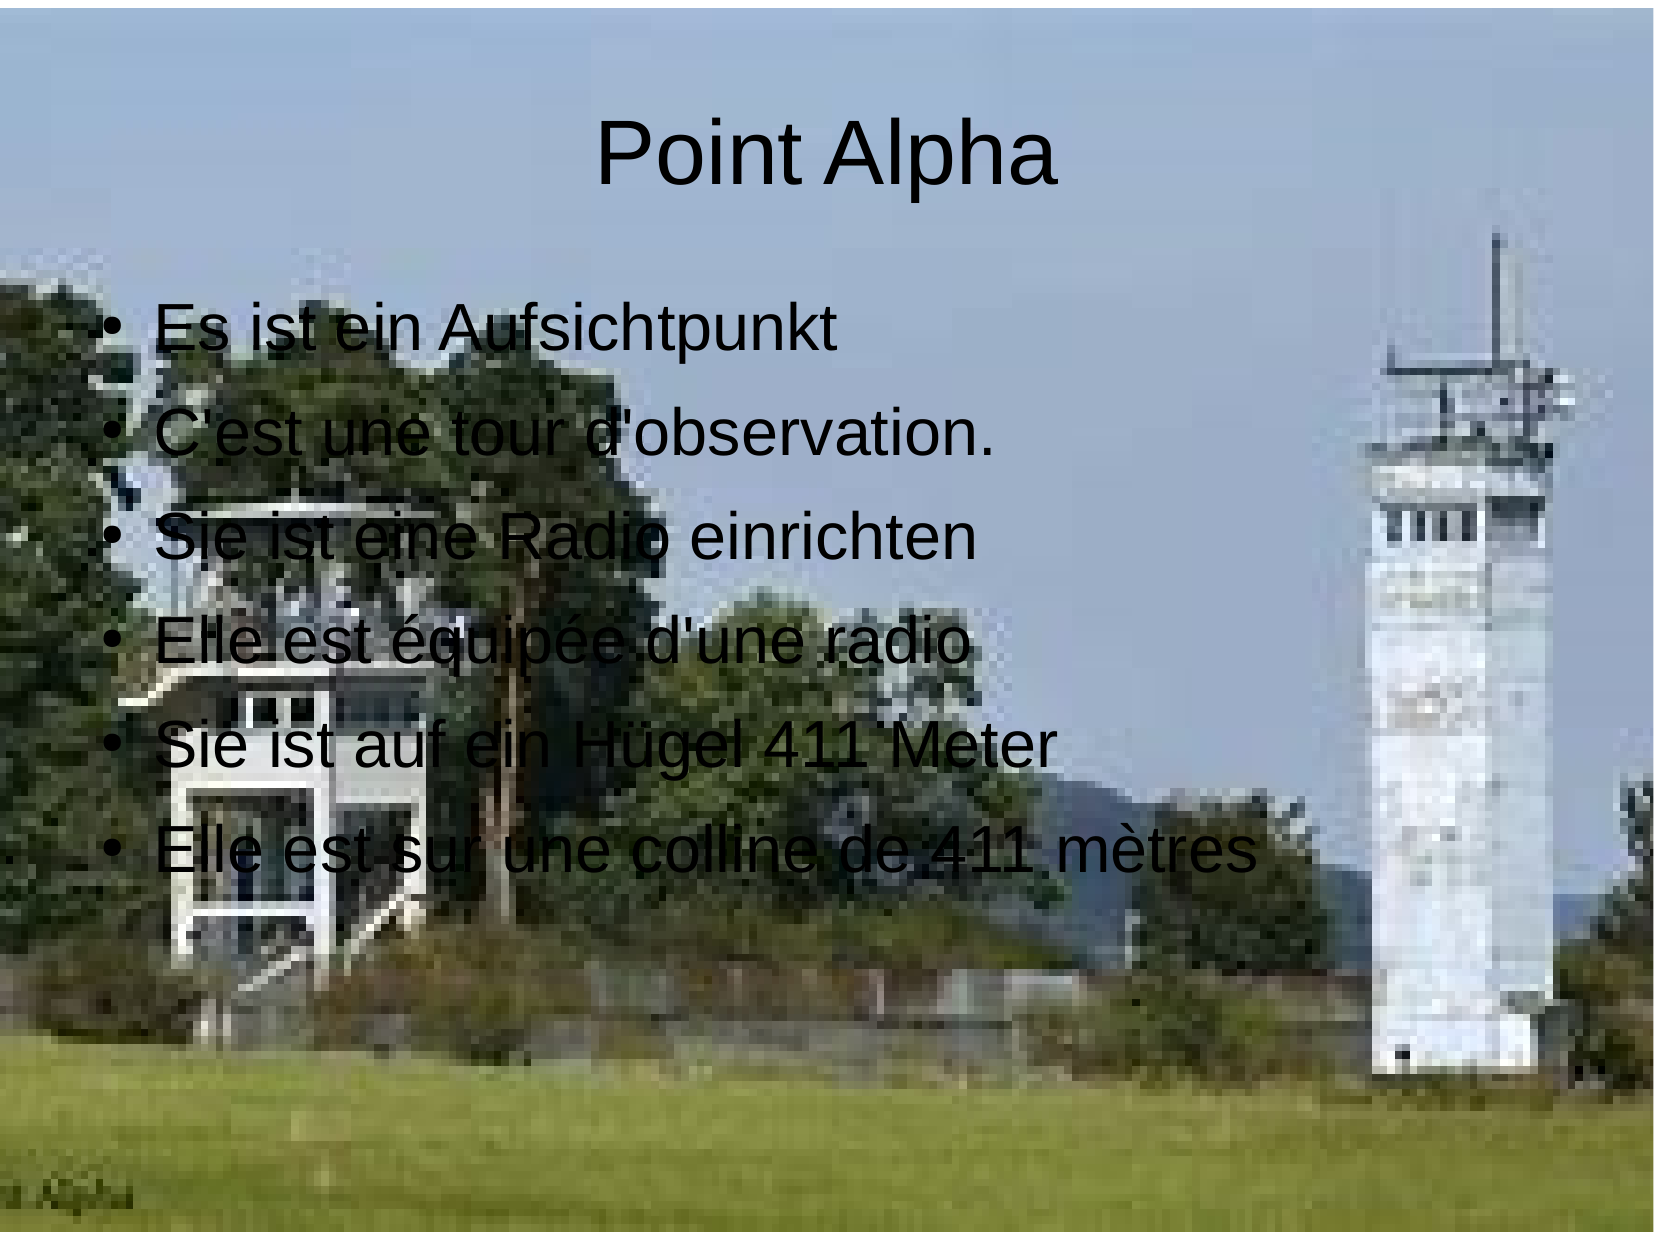

# Point Alpha
Es ist ein Aufsichtpunkt
C'est une tour d'observation.
Sie ist eine Radio einrichten
Elle est équipée d'une radio
Sie ist auf ein Hügel 411 Meter
Elle est sur une colline de 411 mètres